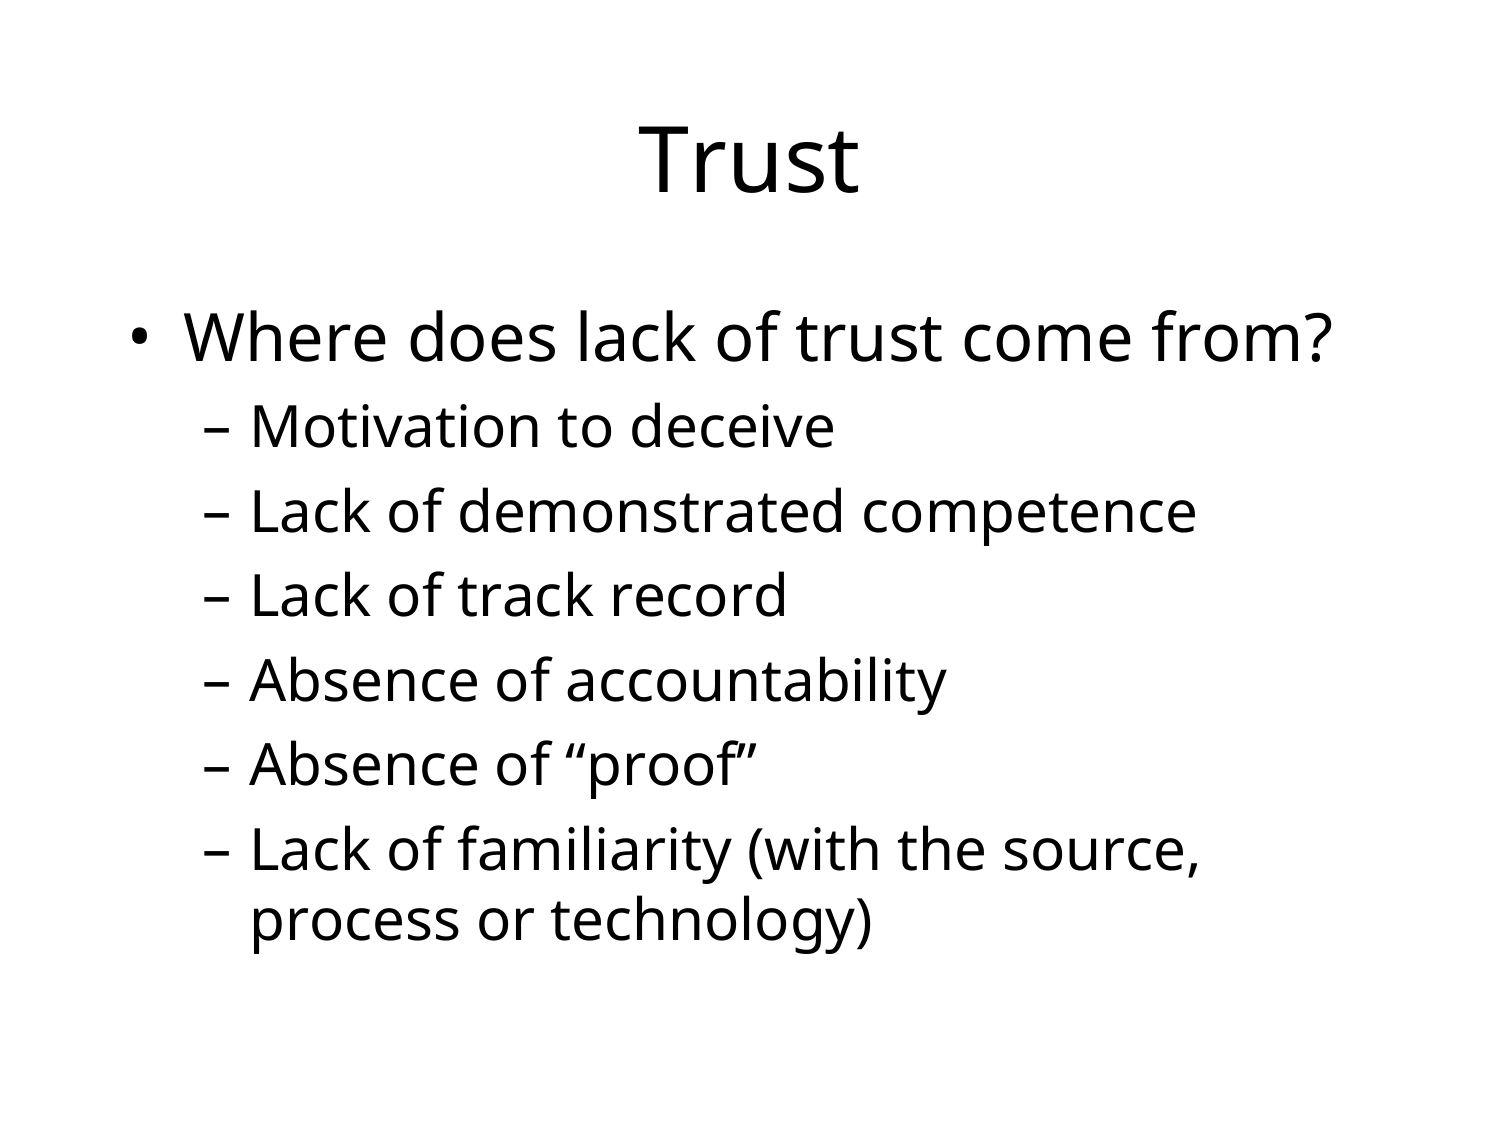

# Trust
Where does lack of trust come from?
Motivation to deceive
Lack of demonstrated competence
Lack of track record
Absence of accountability
Absence of “proof”
Lack of familiarity (with the source, process or technology)